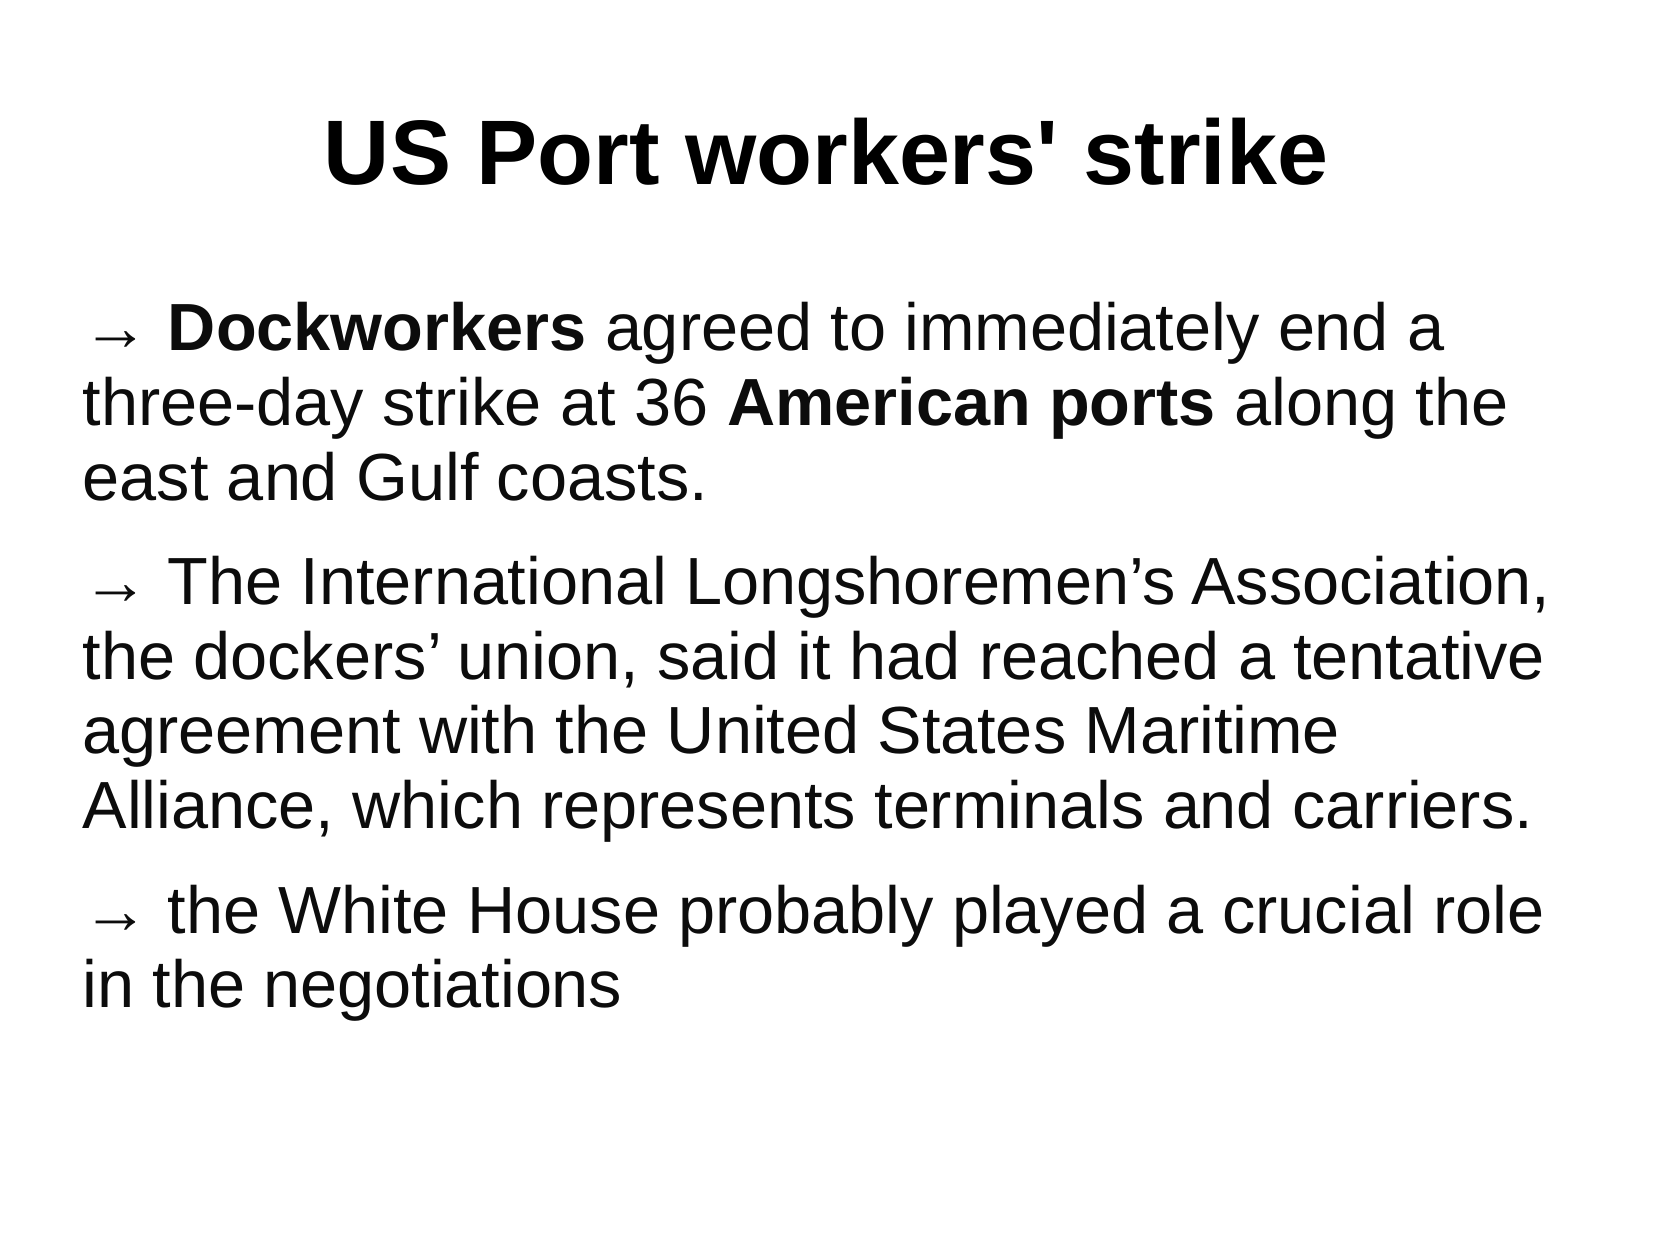

# US Port workers' strike
→ Dockworkers agreed to immediately end a three-day strike at 36 American ports along the east and Gulf coasts.
→ The International Longshoremen’s Association, the dockers’ union, said it had reached a tentative agreement with the United States Maritime Alliance, which represents terminals and carriers.
→ the White House probably played a crucial role in the negotiations